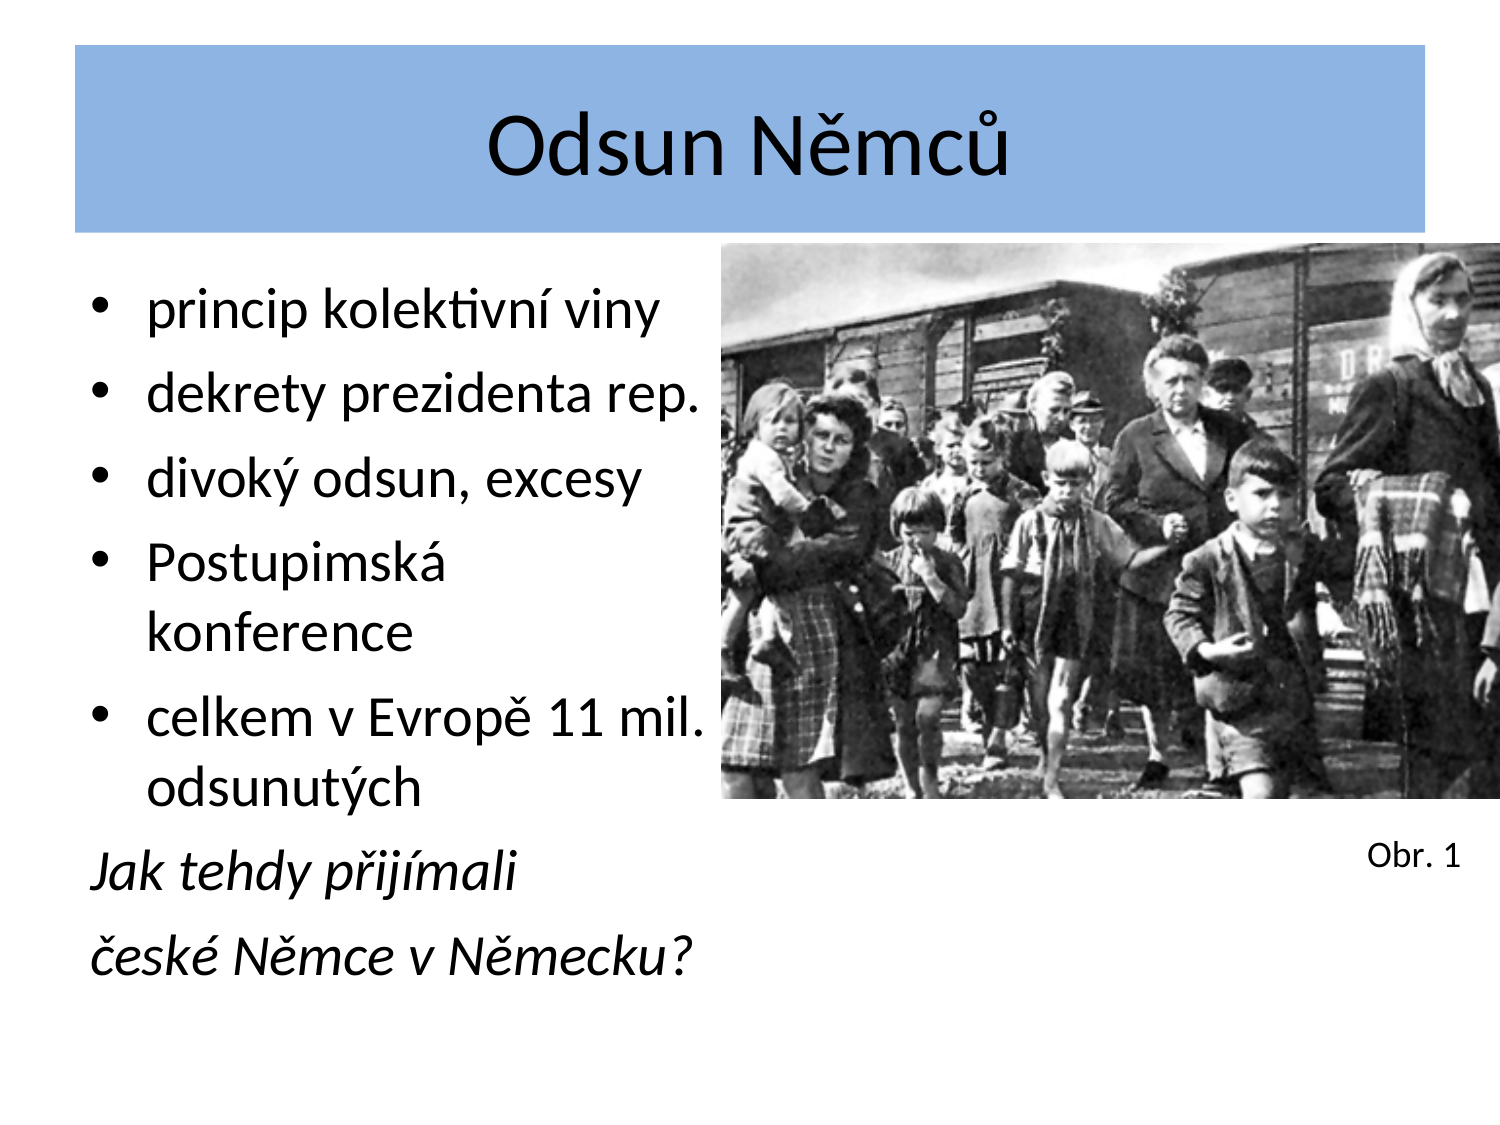

# Odsun Němců
princip kolektivní viny
dekrety prezidenta rep.
divoký odsun, excesy
Postupimská konference
celkem v Evropě 11 mil. odsunutých
Jak tehdy přijímali
české Němce v Německu?
Obr. 1